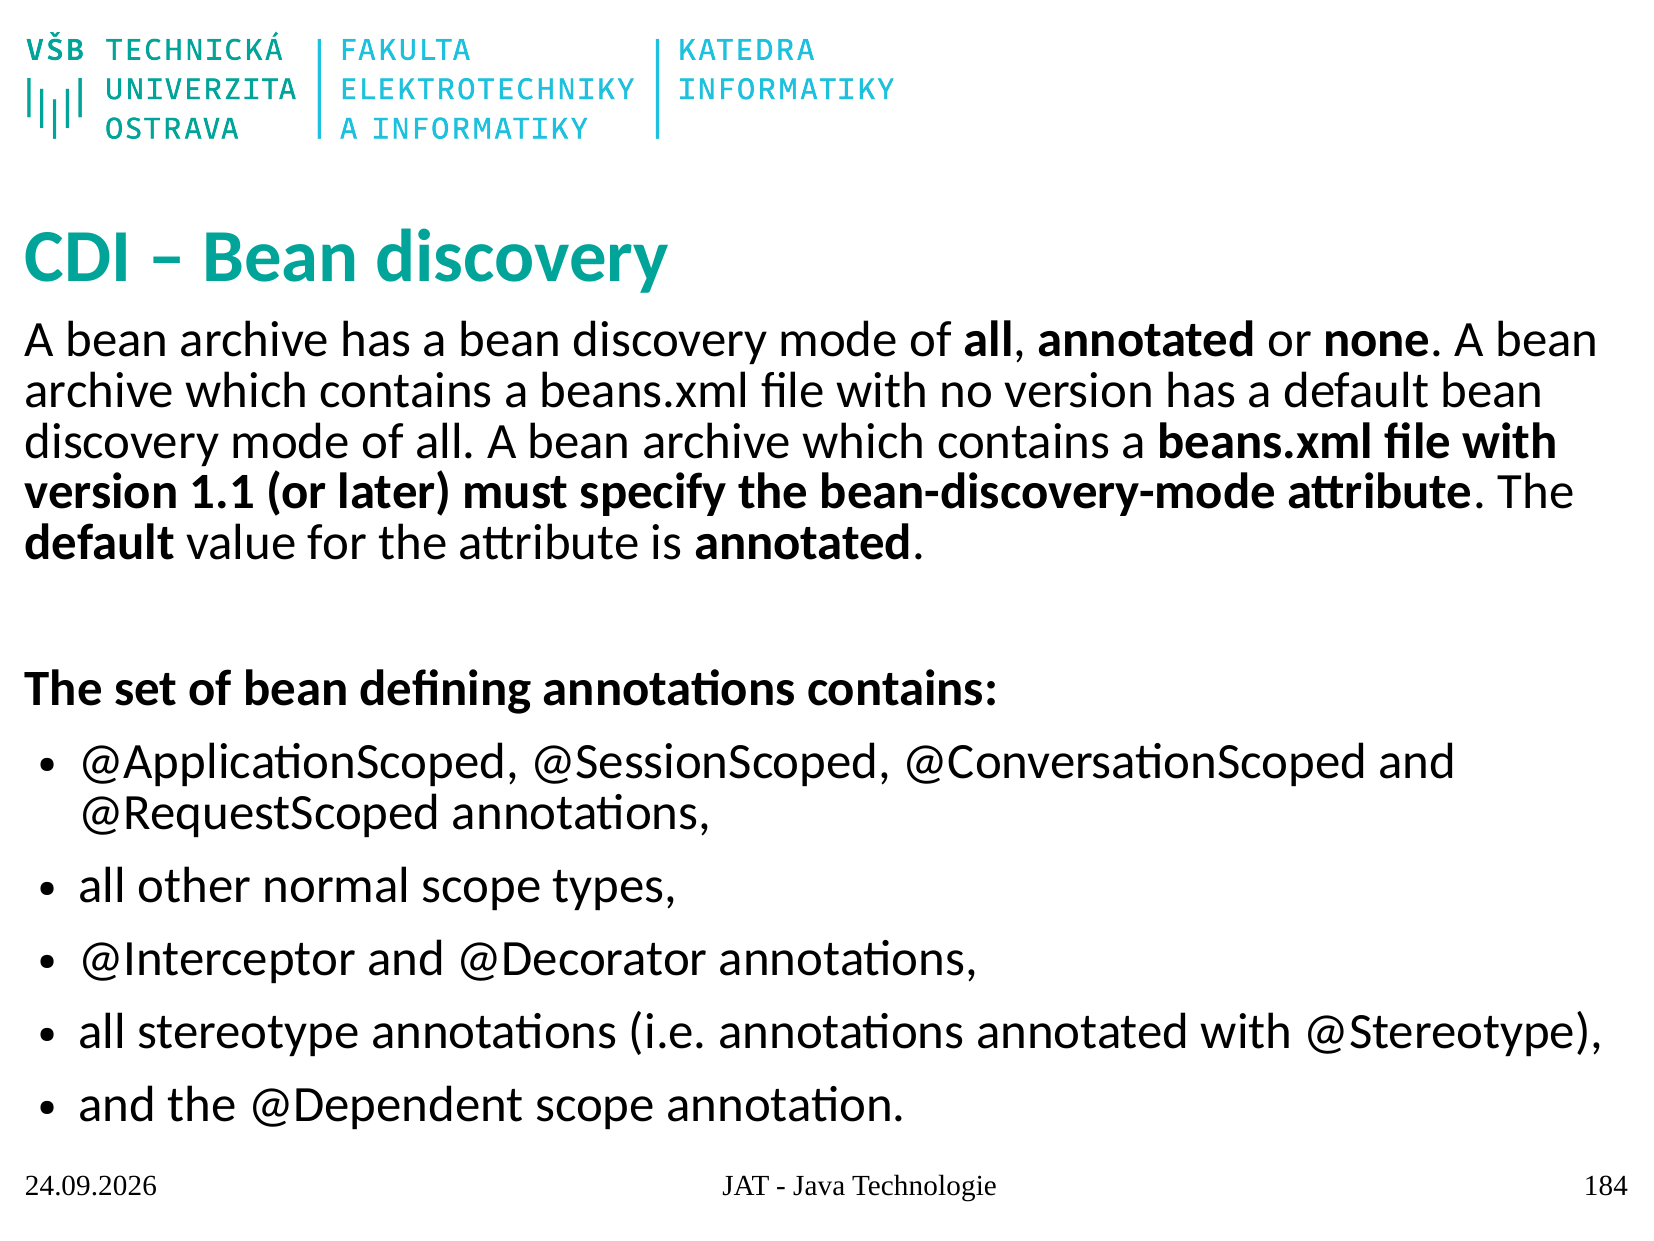

# CDI – Bean discovery
A bean archive has a bean discovery mode of all, annotated or none. A bean archive which contains a beans.xml file with no version has a default bean discovery mode of all. A bean archive which contains a beans.xml file with version 1.1 (or later) must specify the bean-discovery-mode attribute. The default value for the attribute is annotated.
The set of bean defining annotations contains:
@ApplicationScoped, @SessionScoped, @ConversationScoped and @RequestScoped annotations,
all other normal scope types,
@Interceptor and @Decorator annotations,
all stereotype annotations (i.e. annotations annotated with @Stereotype),
and the @Dependent scope annotation.
JAT - Java Technologie
184